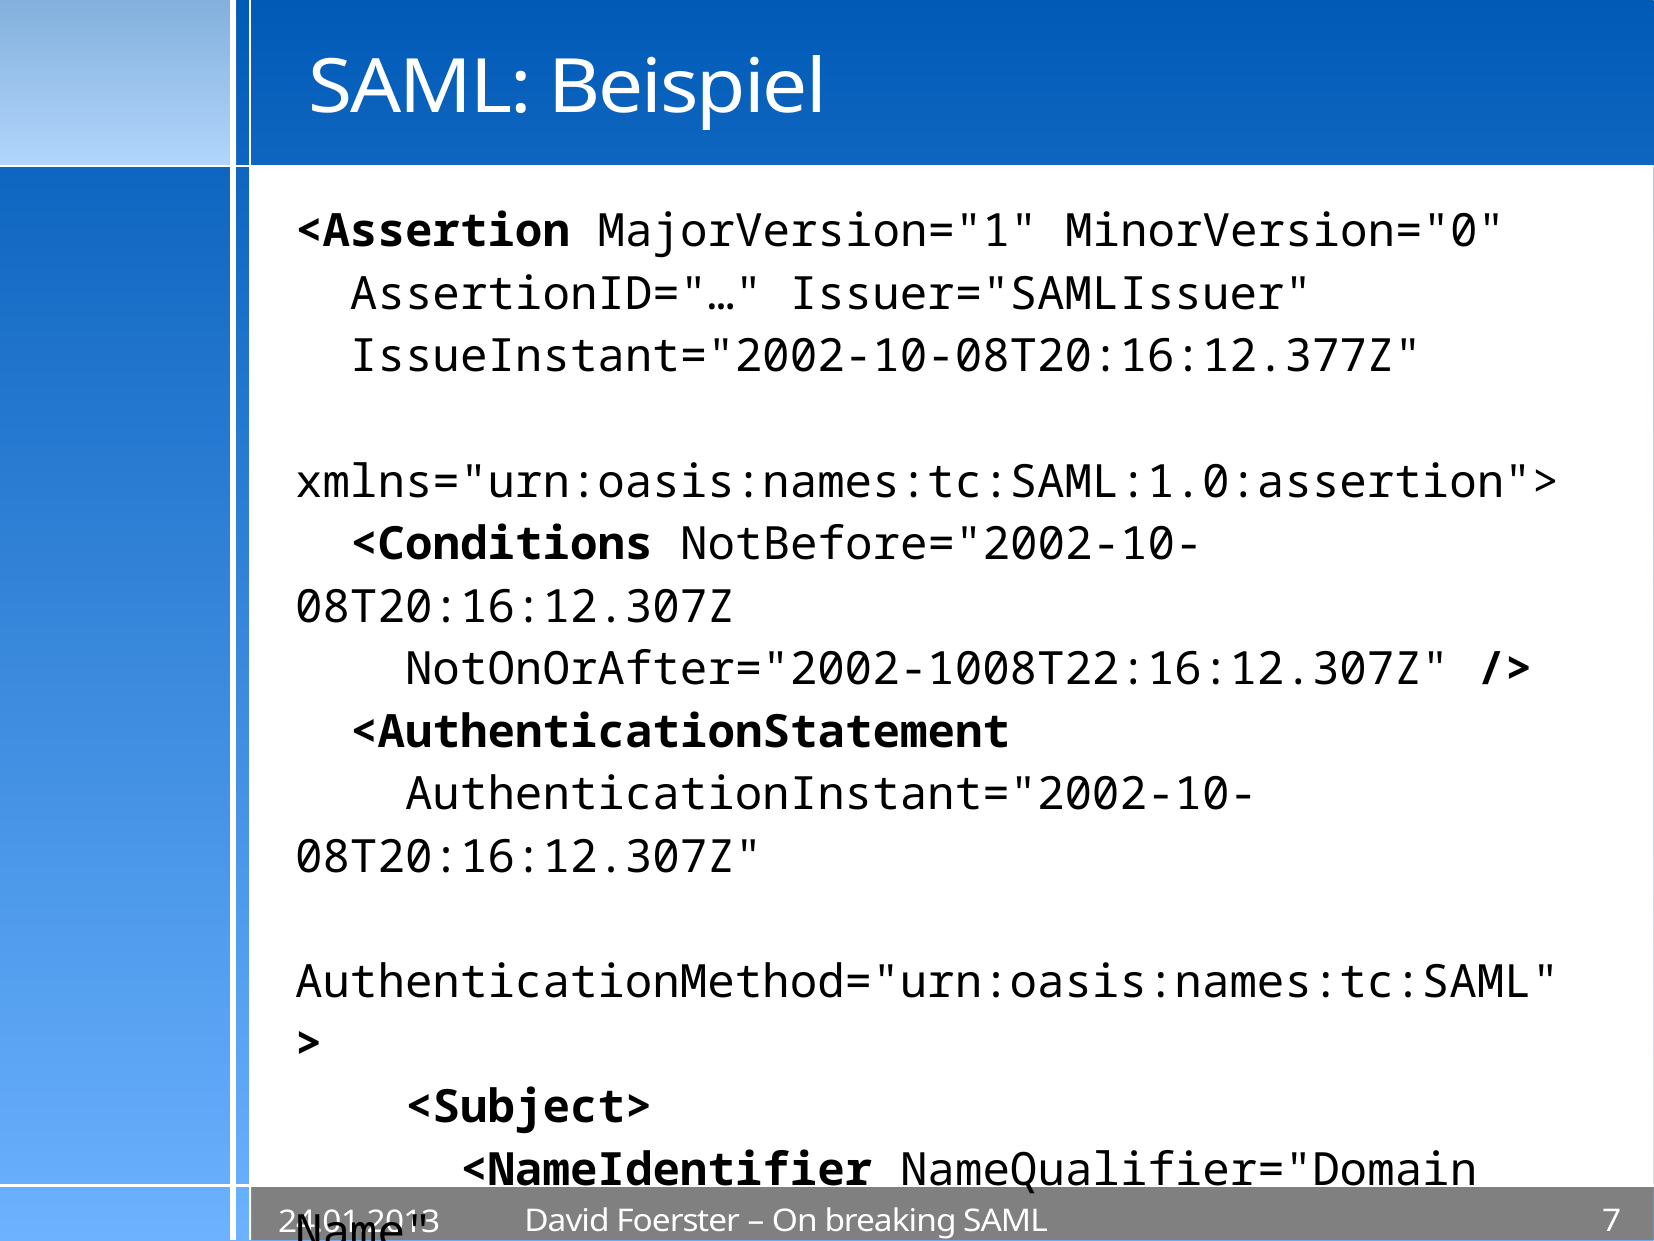

# SAML: Beispiel
<Assertion MajorVersion="1" MinorVersion="0"
 AssertionID="…" Issuer="SAMLIssuer"
 IssueInstant="2002-10-08T20:16:12.377Z"
 xmlns="urn:oasis:names:tc:SAML:1.0:assertion">
 <Conditions NotBefore="2002-10-08T20:16:12.307Z
 NotOnOrAfter="2002-1008T22:16:12.307Z" />
 <AuthenticationStatement
 AuthenticationInstant="2002-10-08T20:16:12.307Z"
 AuthenticationMethod="urn:oasis:names:tc:SAML">
 <Subject>
 <NameIdentifier NameQualifier="Domain Name"
 Format="urn:oasis:names:tc:SAML:1.0" …/>
 <SubjectConfirmation>
 <ConfirmationMethod>
 http:// …
 </ConfirmationMethod>
 <SubjectConfirmationData …/>
 </SubjectConfirmation>
 </Subject>
 </AuthenticationStatement>
</Assertion>